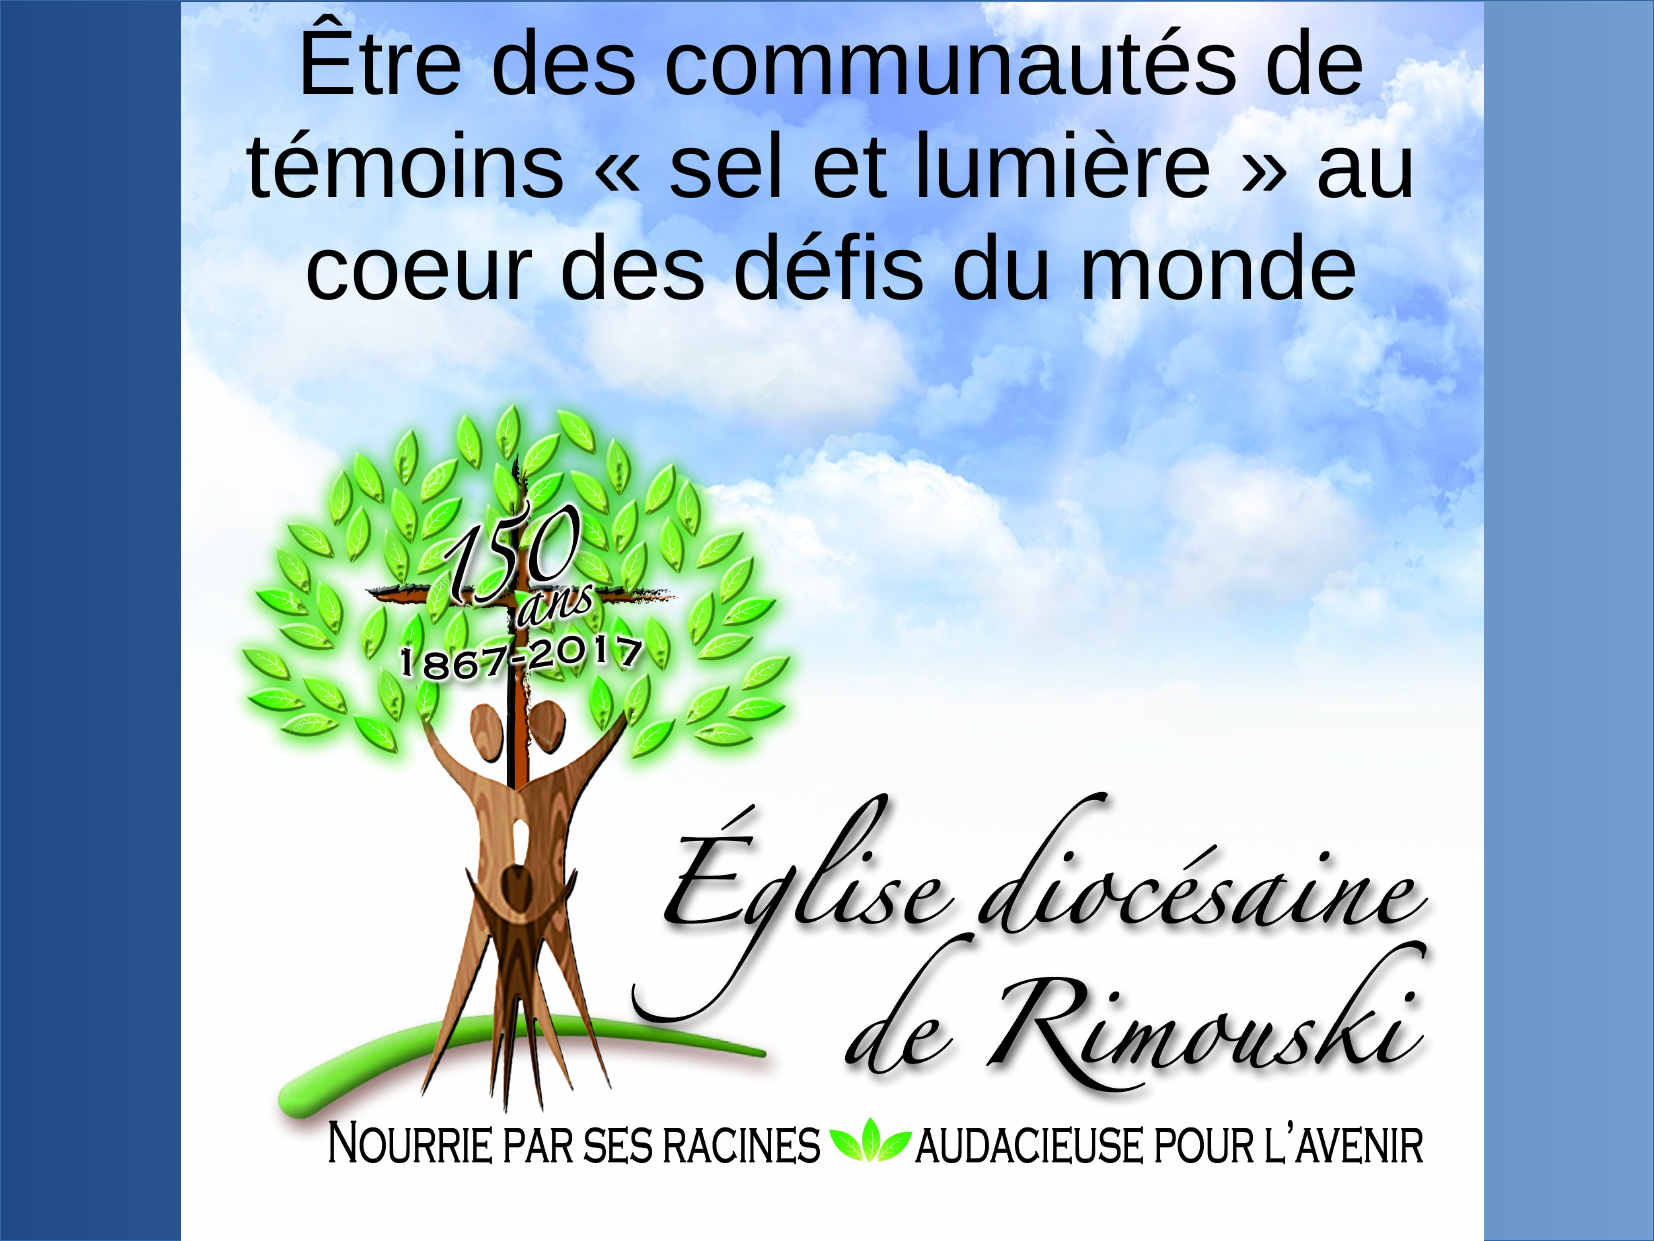

# Être des communautés de témoins « sel et lumière » au coeur des défis du monde